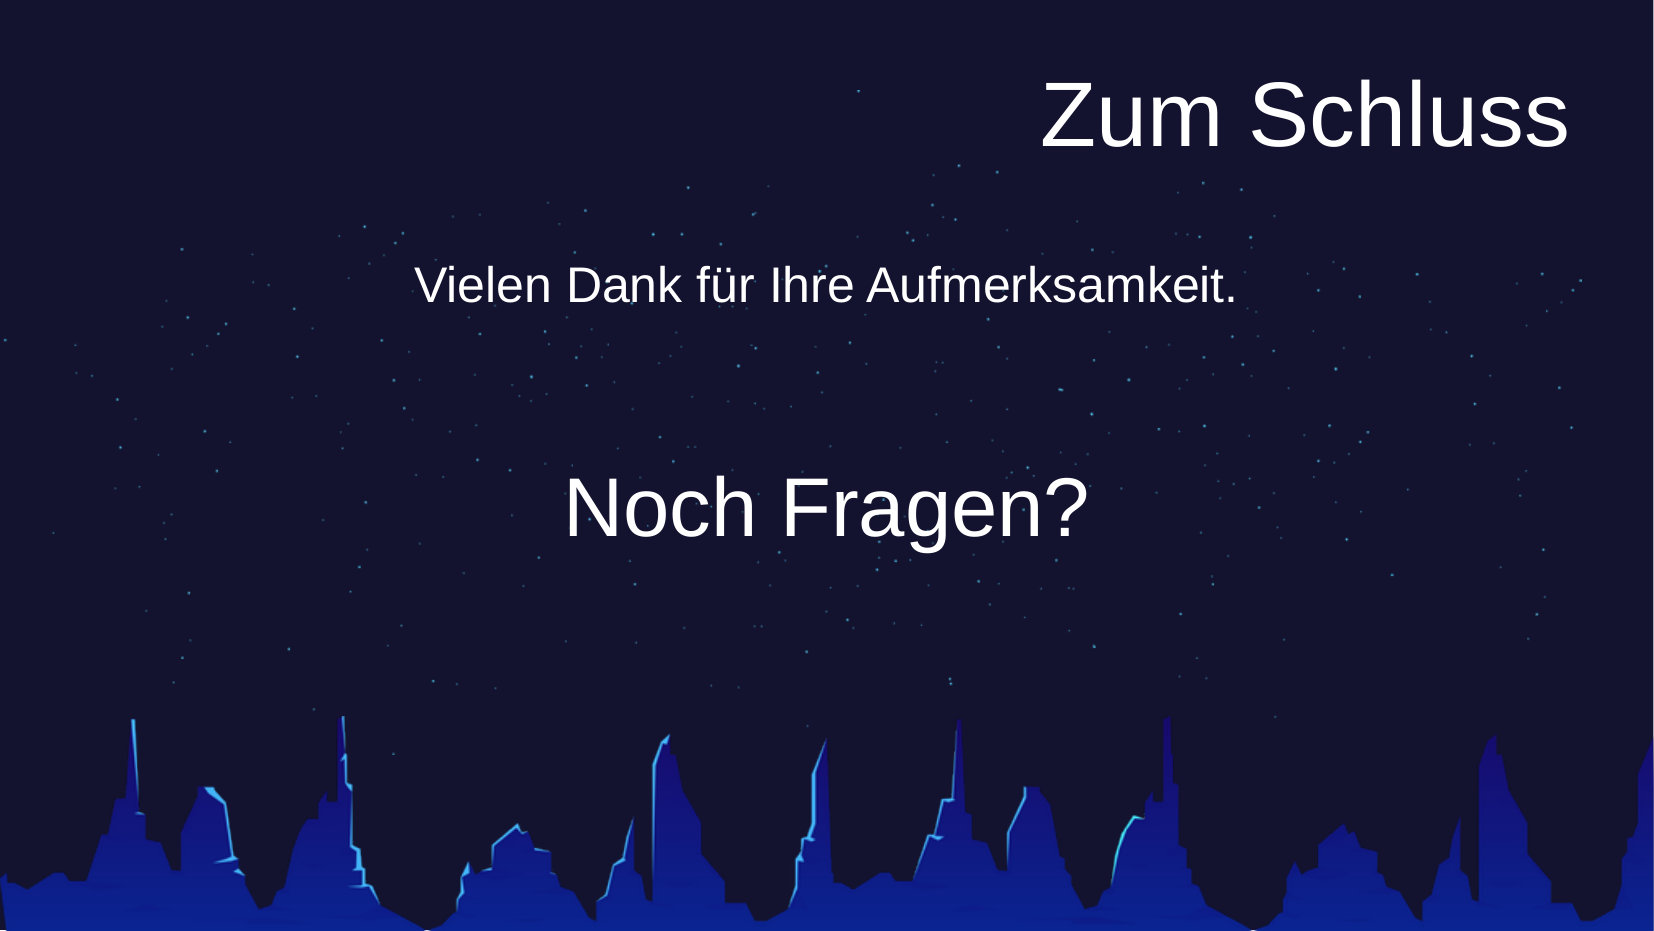

# Zum Schluss
Vielen Dank für Ihre Aufmerksamkeit.
Noch Fragen?